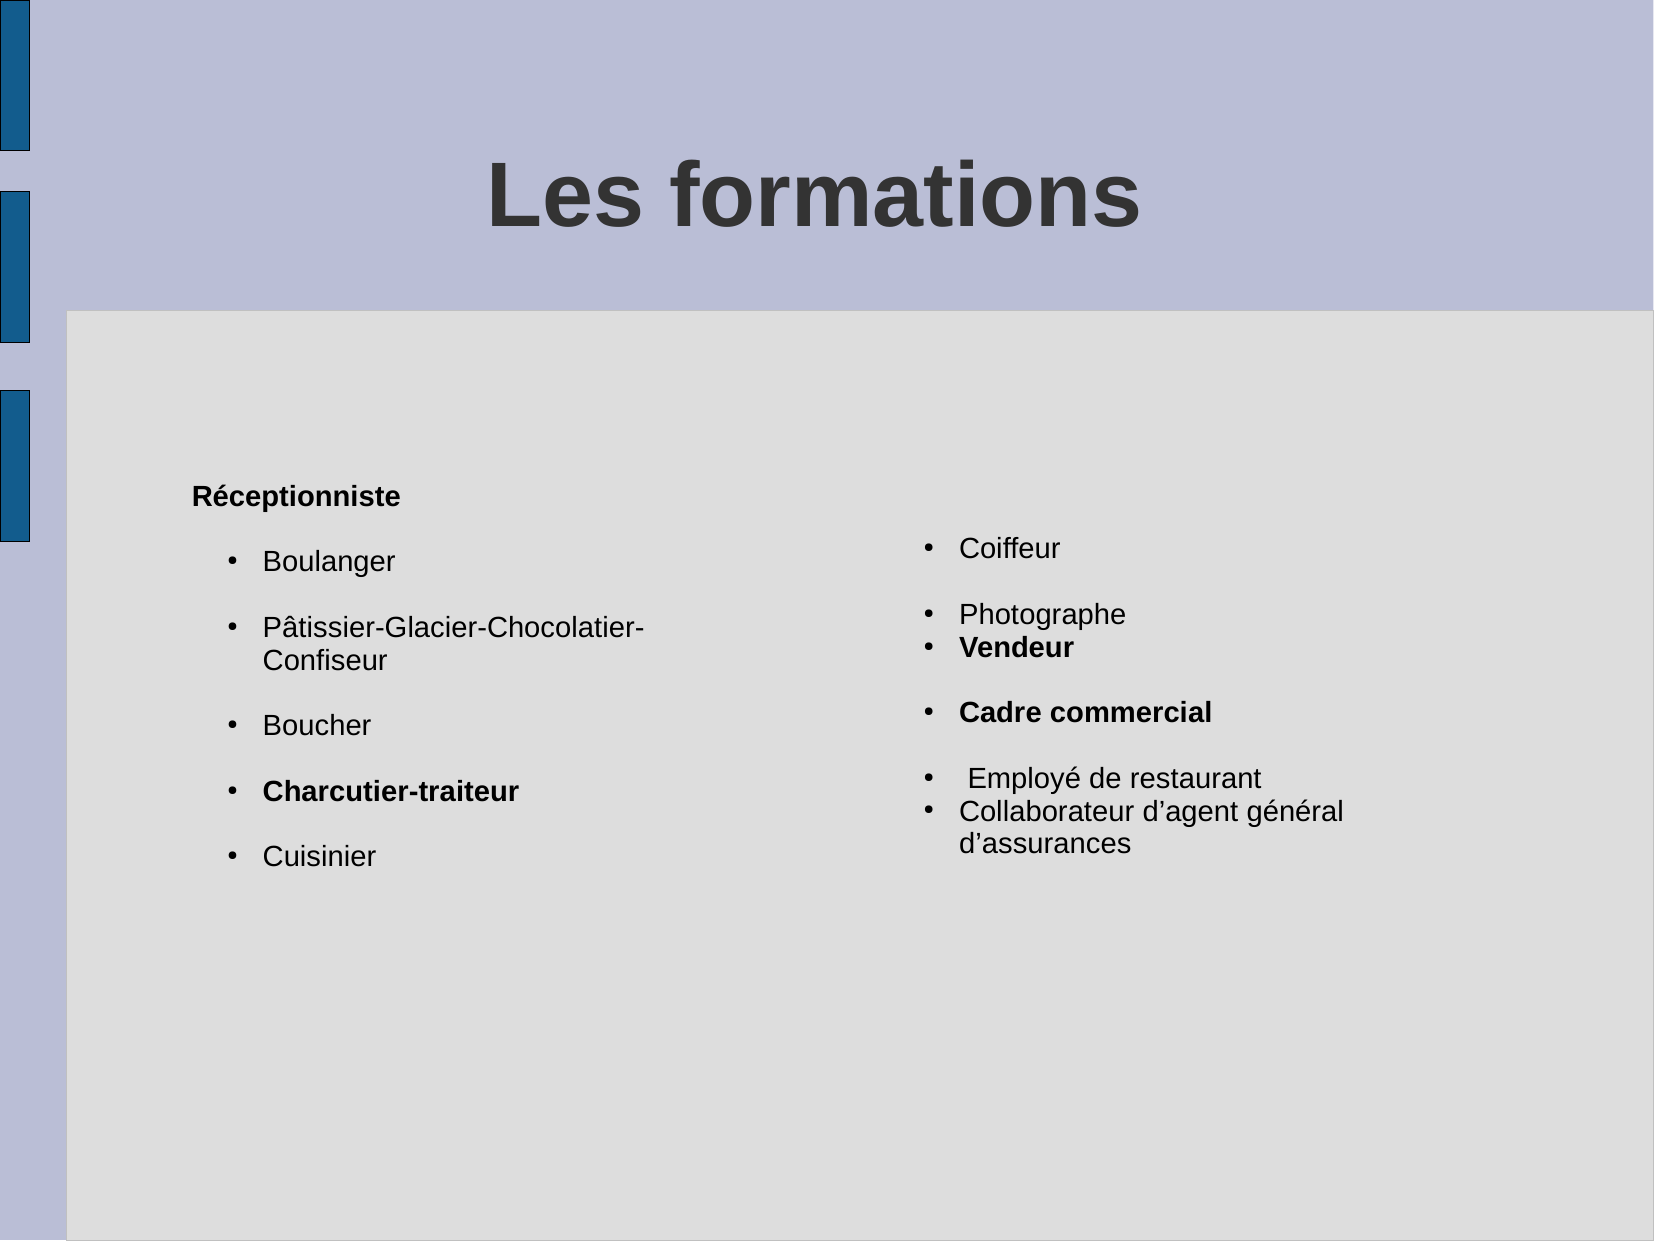

# Les formations
Réceptionniste
Boulanger
Pâtissier-Glacier-Chocolatier-Confiseur
Boucher
Charcutier-traiteur
Cuisinier
Coiffeur
Photographe
Vendeur
Cadre commercial
 Employé de restaurant
Collaborateur d’agent général d’assurances